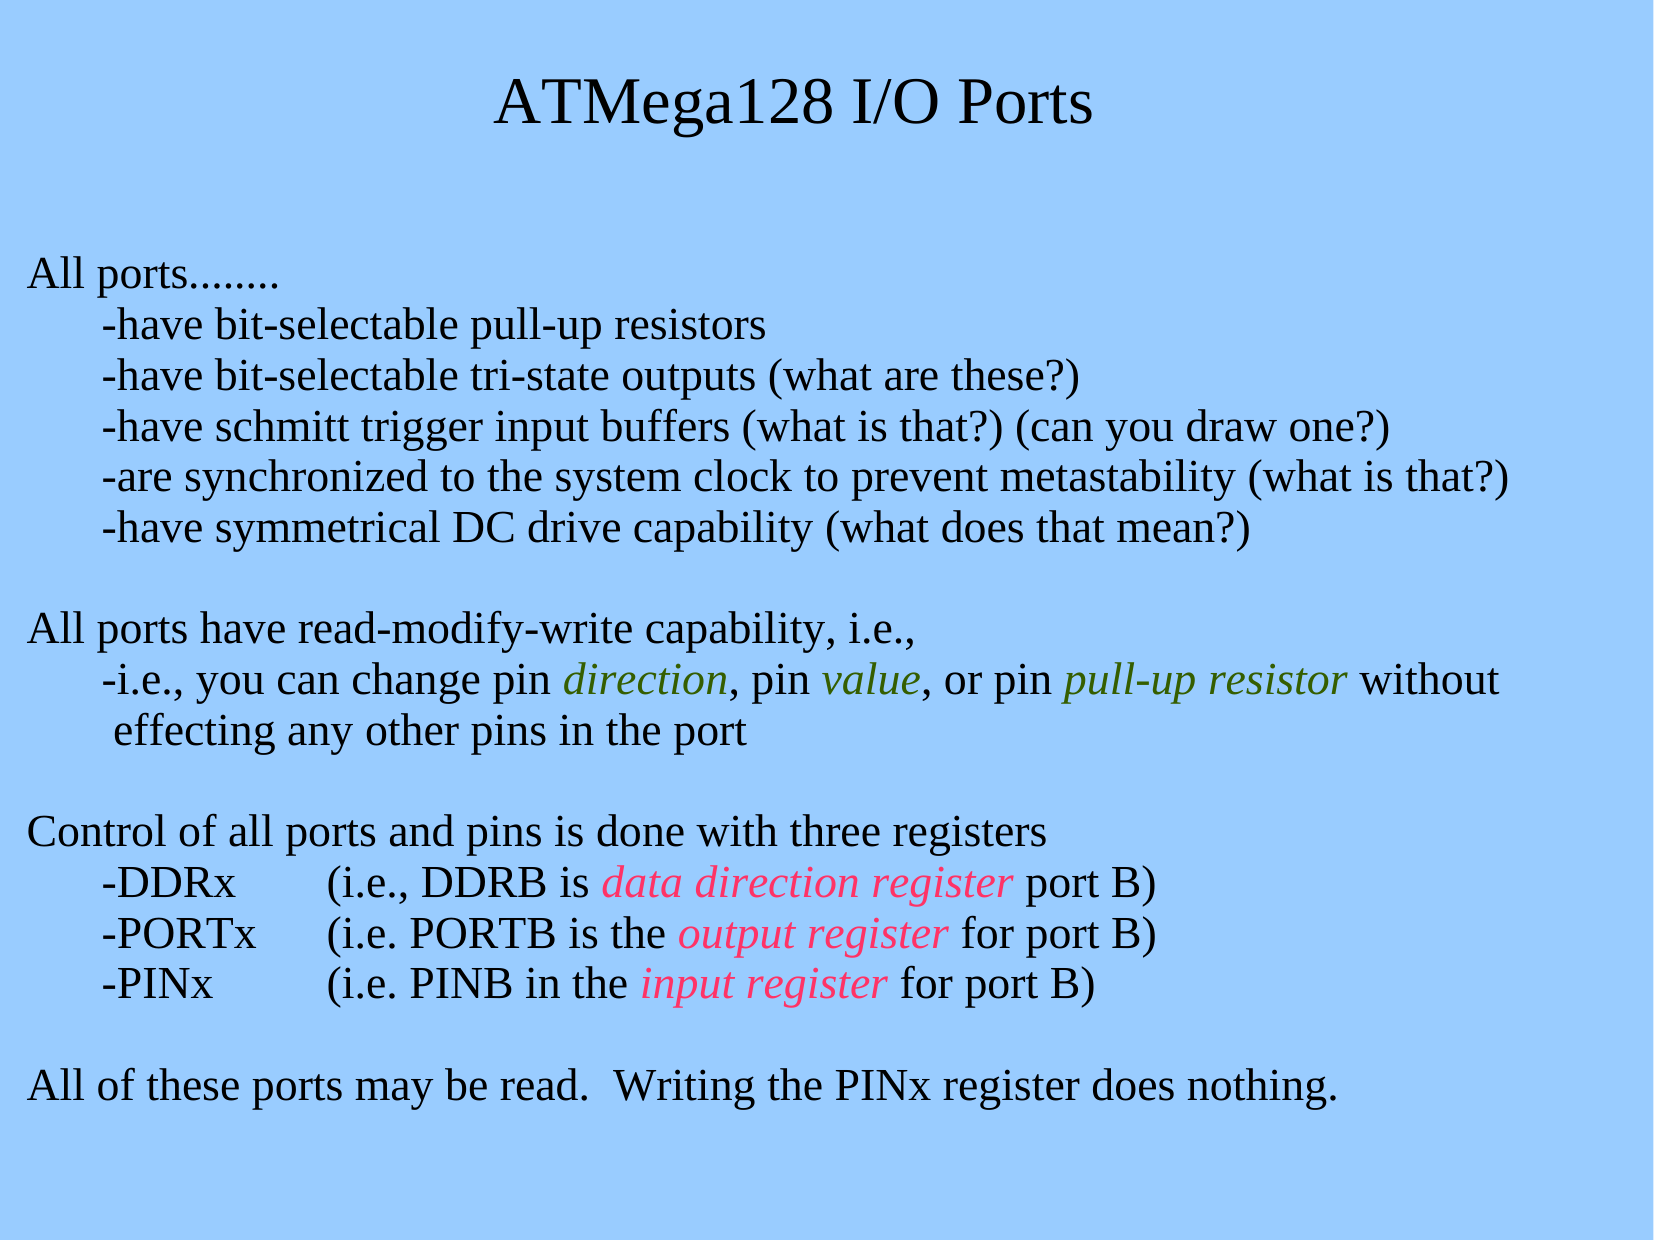

ATMega128 I/O Ports
All ports........
	-have bit-selectable pull-up resistors
	-have bit-selectable tri-state outputs (what are these?)
	-have schmitt trigger input buffers (what is that?) (can you draw one?)
	-are synchronized to the system clock to prevent metastability (what is that?)
	-have symmetrical DC drive capability (what does that mean?)
All ports have read-modify-write capability, i.e.,
	-i.e., you can change pin direction, pin value, or pin pull-up resistor without 			 effecting any other pins in the port
Control of all ports and pins is done with three registers
	-DDRx 		(i.e., DDRB is data direction register port B)
	-PORTx 	(i.e. PORTB is the output register for port B)
	-PINx 		(i.e. PINB in the input register for port B)
All of these ports may be read. Writing the PINx register does nothing.